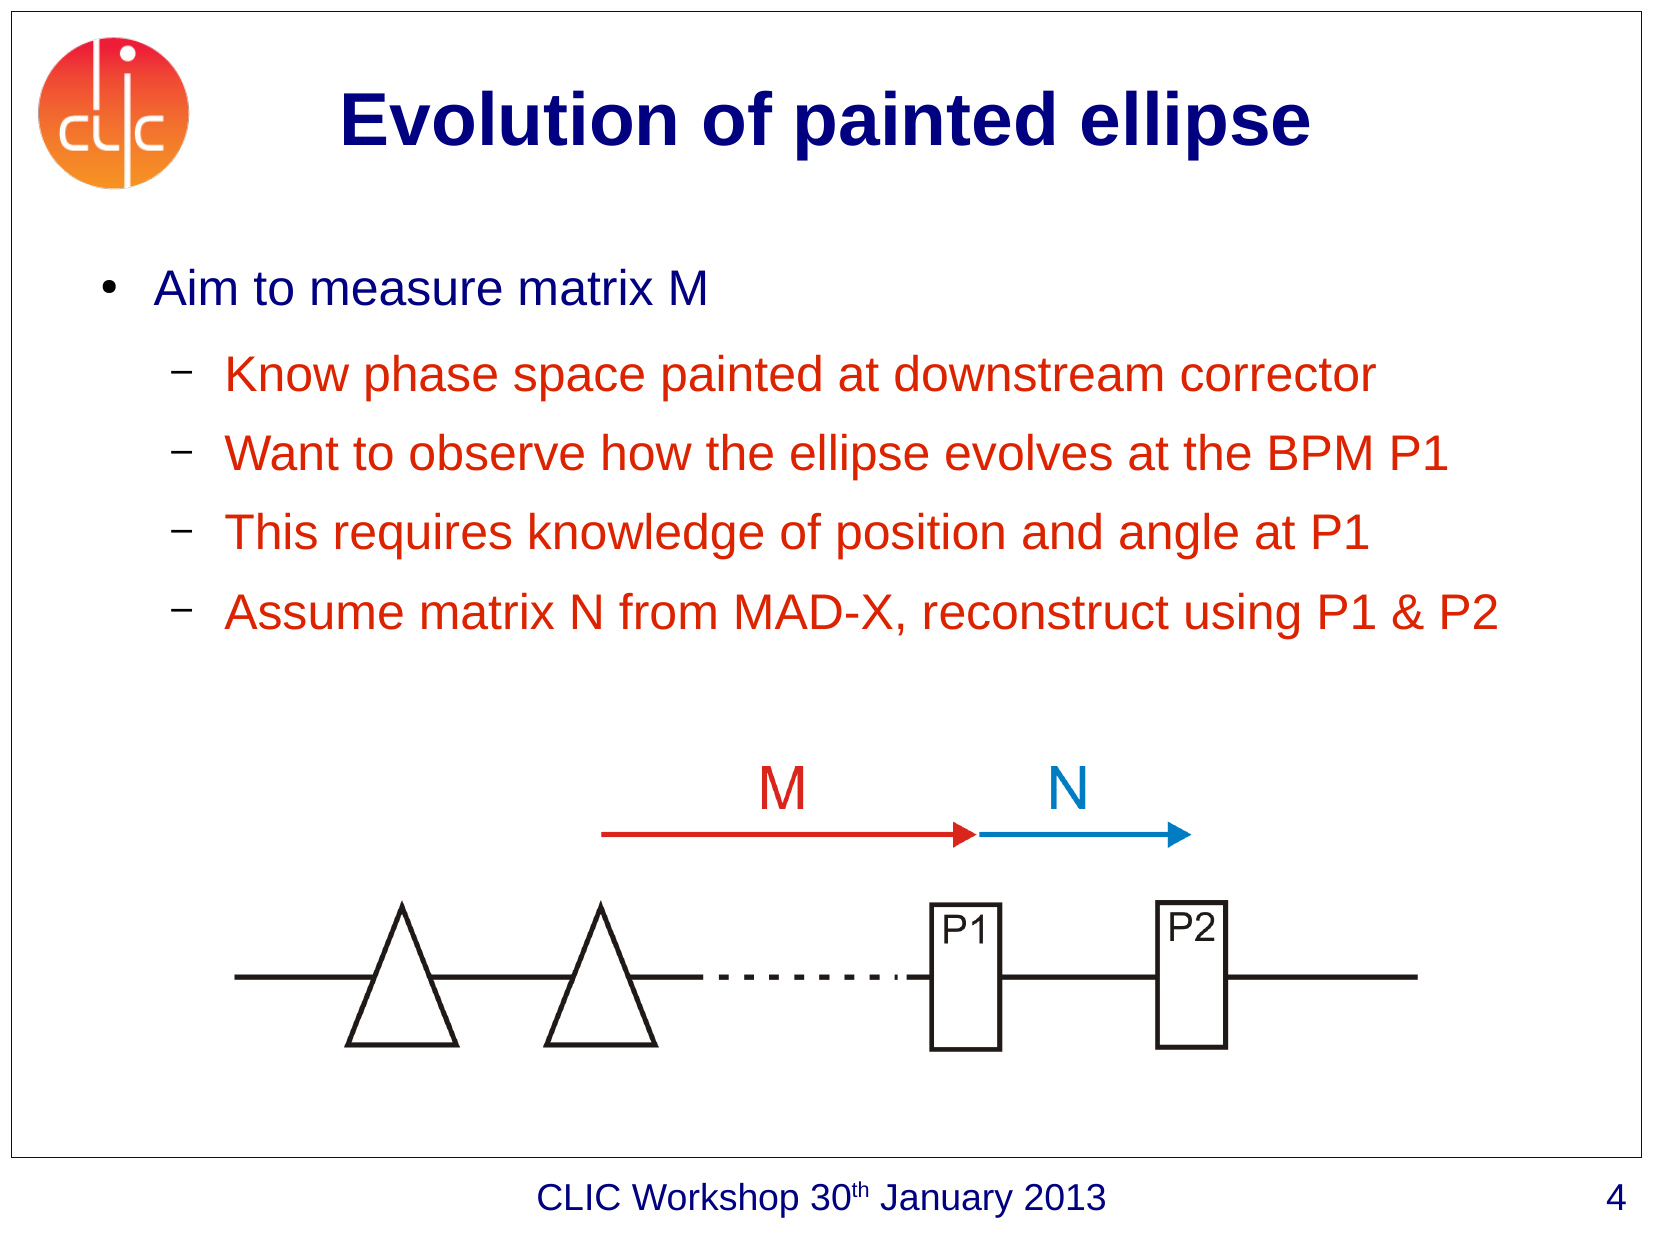

# Evolution of painted ellipse
Aim to measure matrix M
Know phase space painted at downstream corrector
Want to observe how the ellipse evolves at the BPM P1
This requires knowledge of position and angle at P1
Assume matrix N from MAD-X, reconstruct using P1 & P2
CLIC Workshop 30th January 2013
4